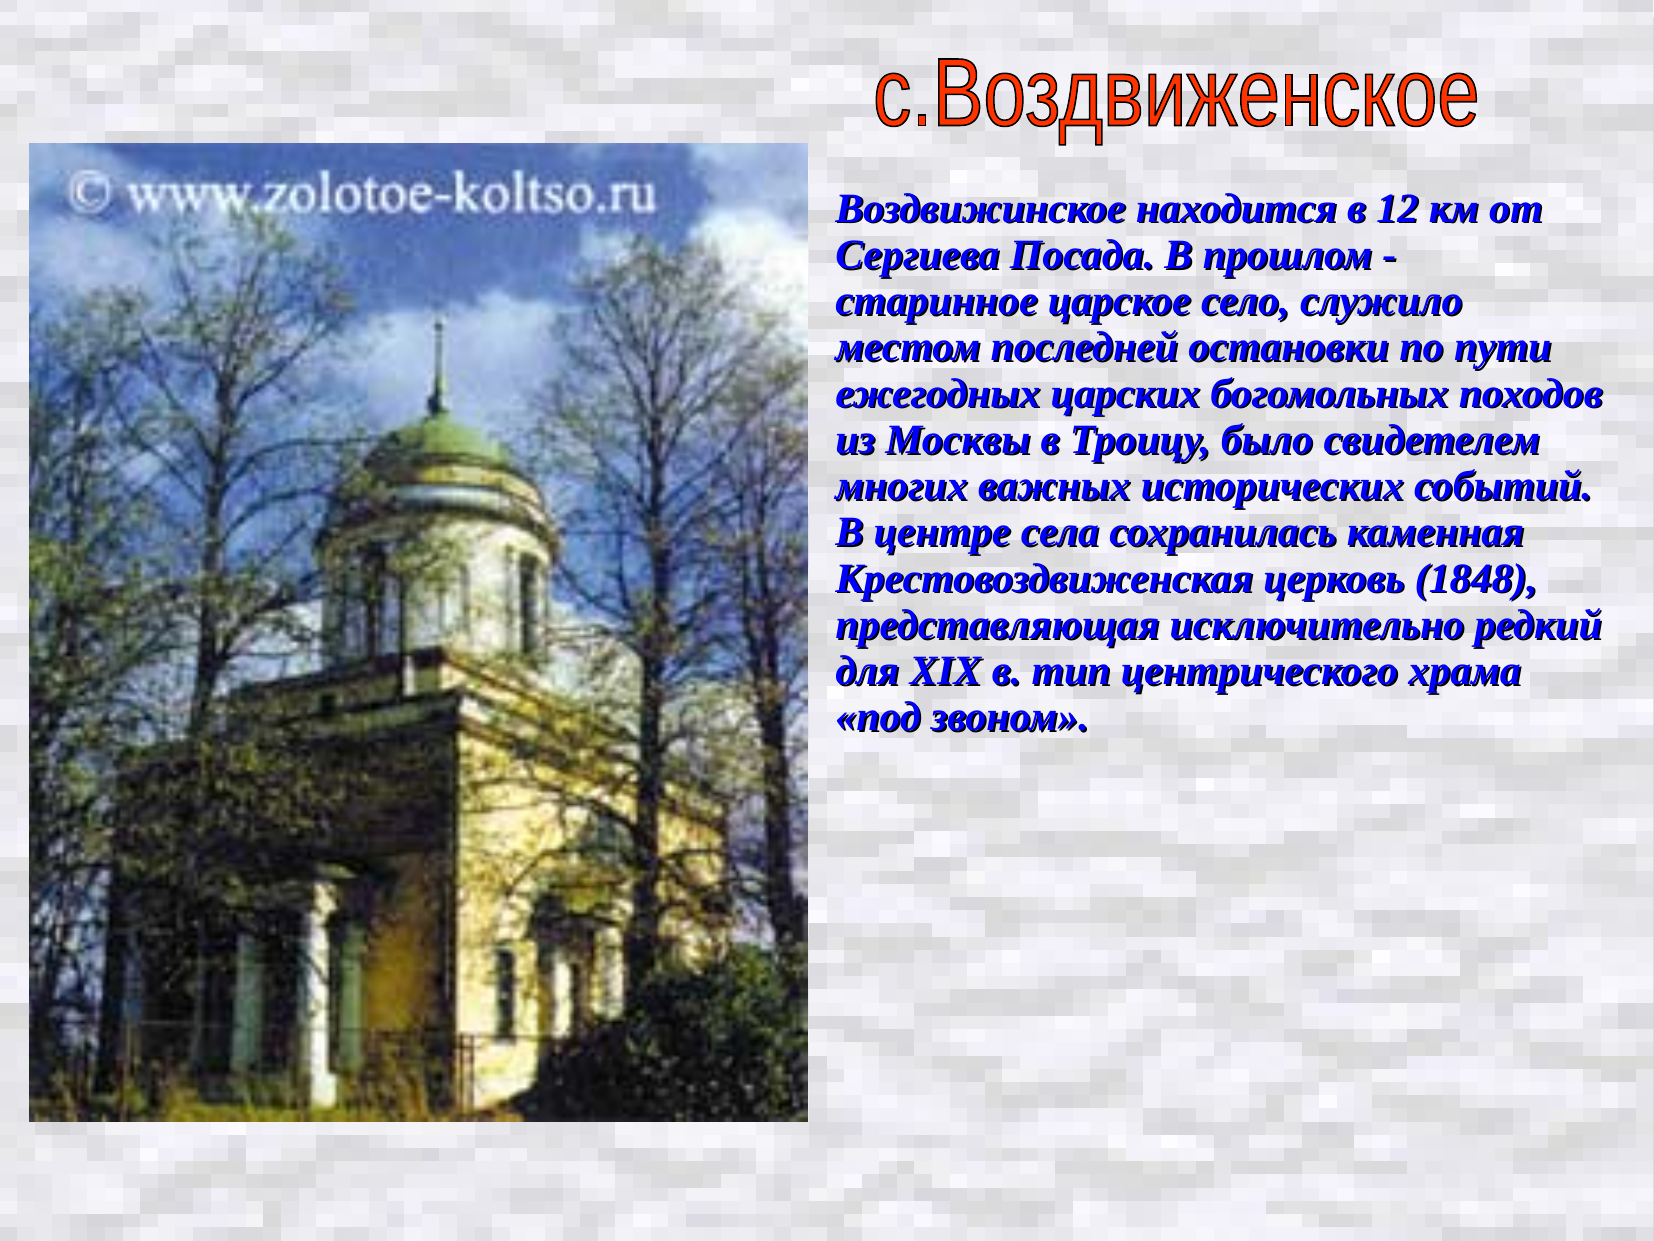

с.Воздвиженское
Воздвижинское находится в 12 км от Сергиева Посада. В прошлом - старинное царское село, служило местом последней остановки по пути ежегодных царских богомольных походов из Москвы в Троицу, было свидетелем многих важных исторических событий. В центре села сохранилась каменная Крестовоздвиженская церковь (1848), представляющая исключительно редкий для XIX в. тип центрического храма «под звоном».